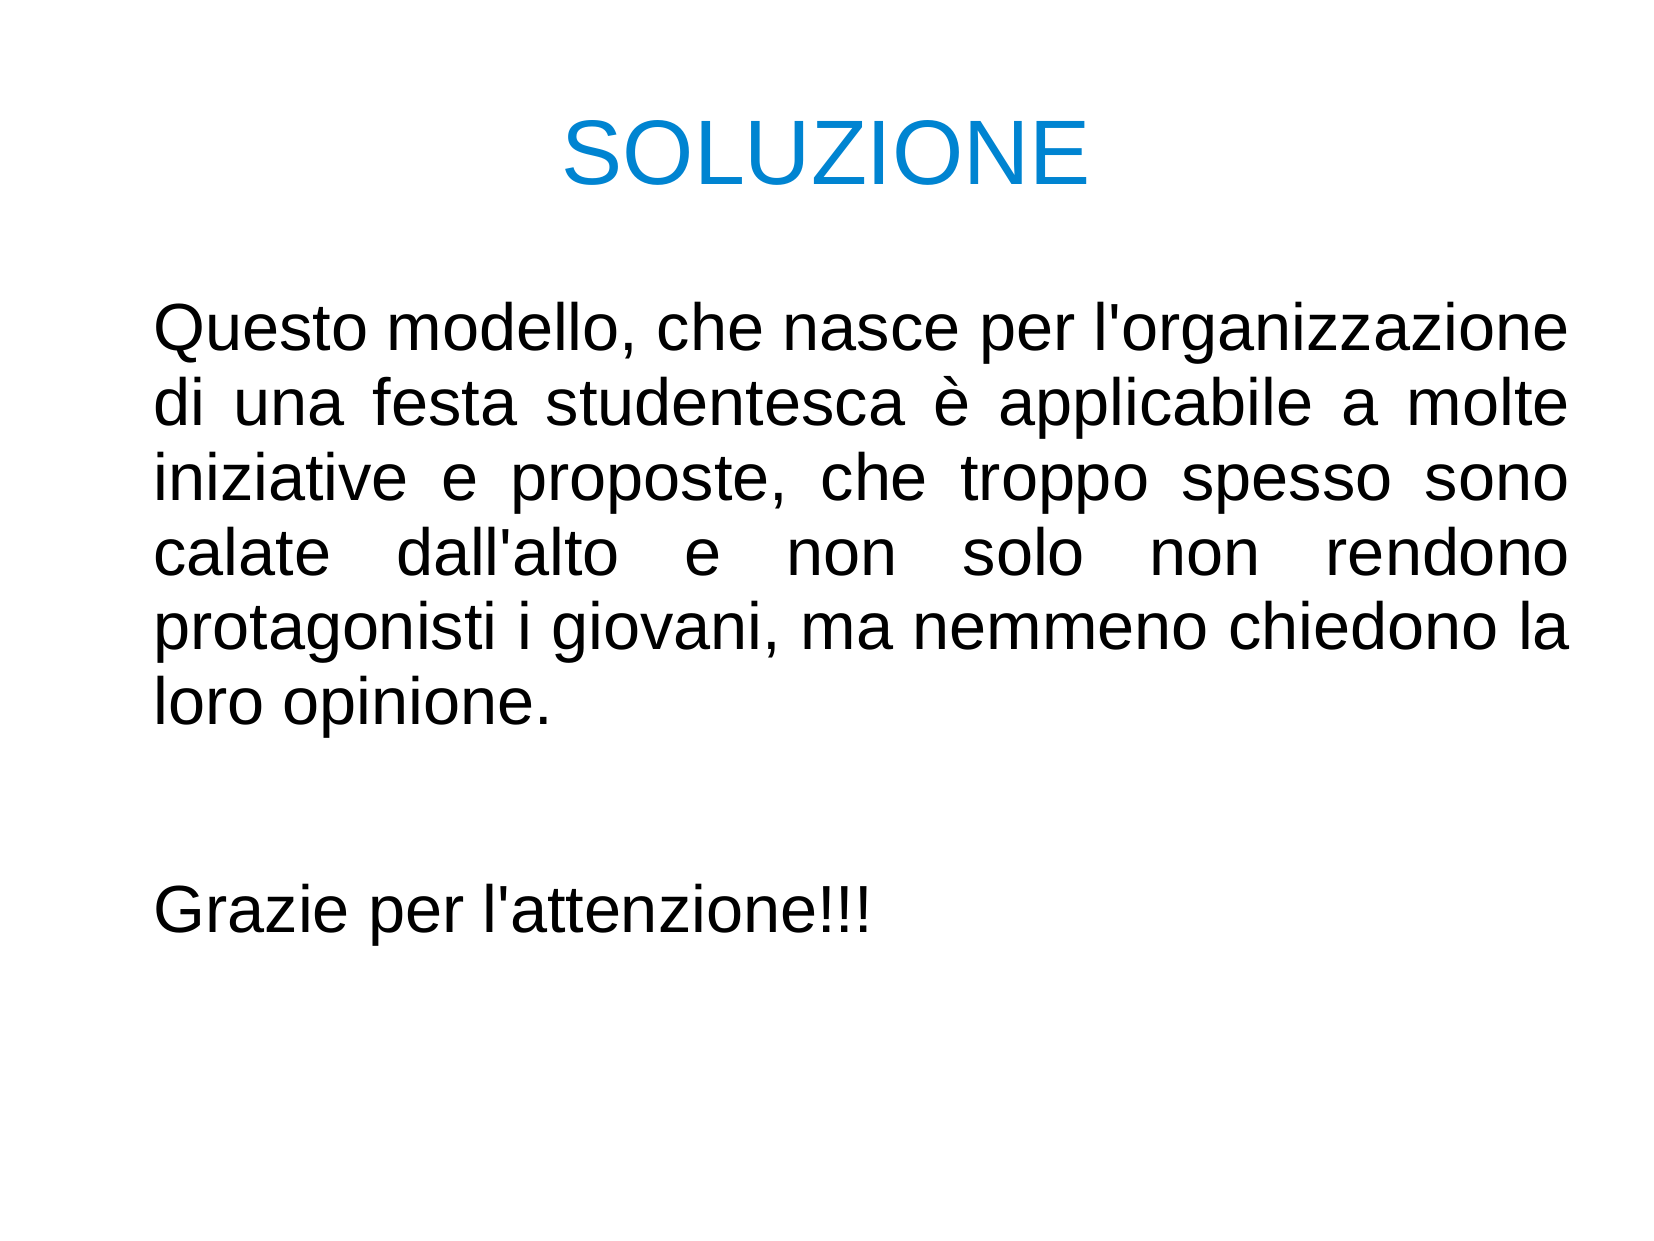

# SOLUZIONE
Questo modello, che nasce per l'organizzazione di una festa studentesca è applicabile a molte iniziative e proposte, che troppo spesso sono calate dall'alto e non solo non rendono protagonisti i giovani, ma nemmeno chiedono la loro opinione.
Grazie per l'attenzione!!!